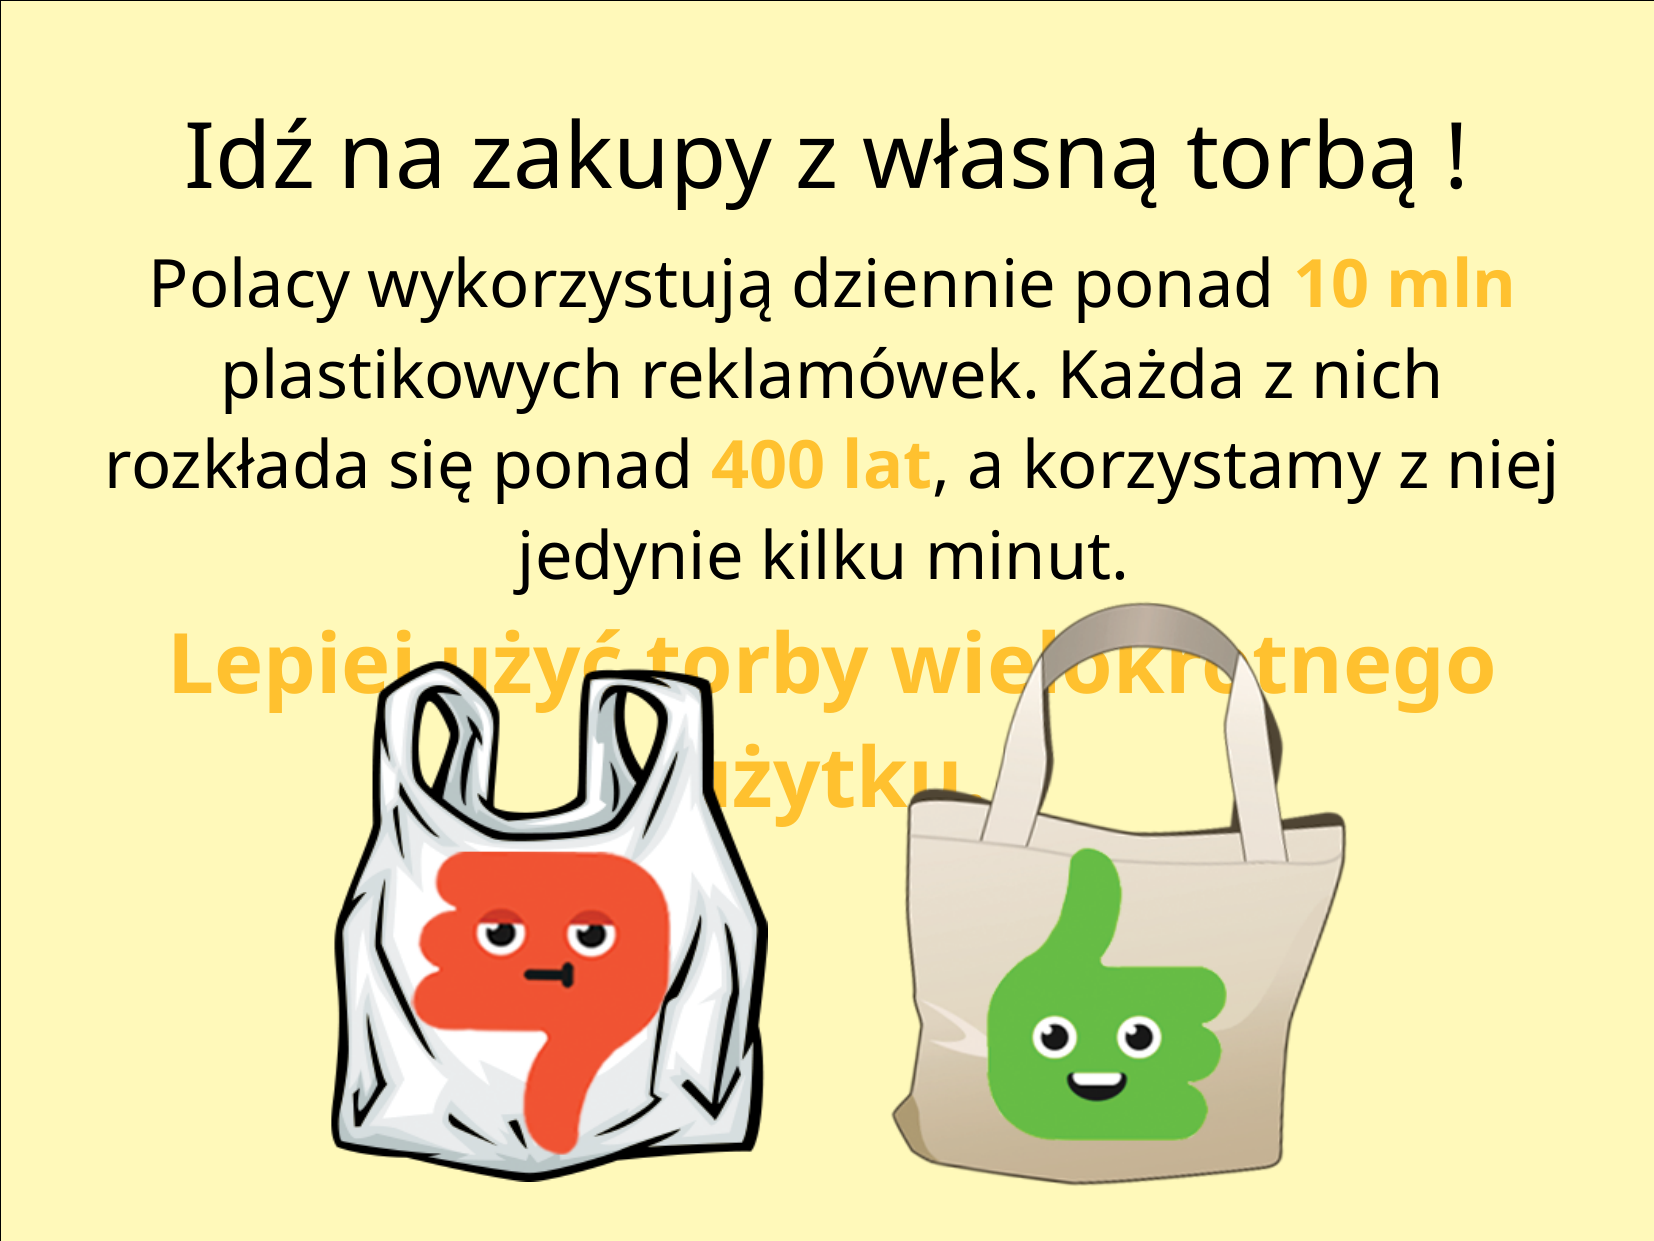

# Idź na zakupy z własną torbą !
Polacy wykorzystują dziennie ponad 10 mln plastikowych reklamówek. Każda z nich rozkłada się ponad 400 lat, a korzystamy z niej jedynie kilku minut.
Lepiej użyć torby wielokrotnego użytku.